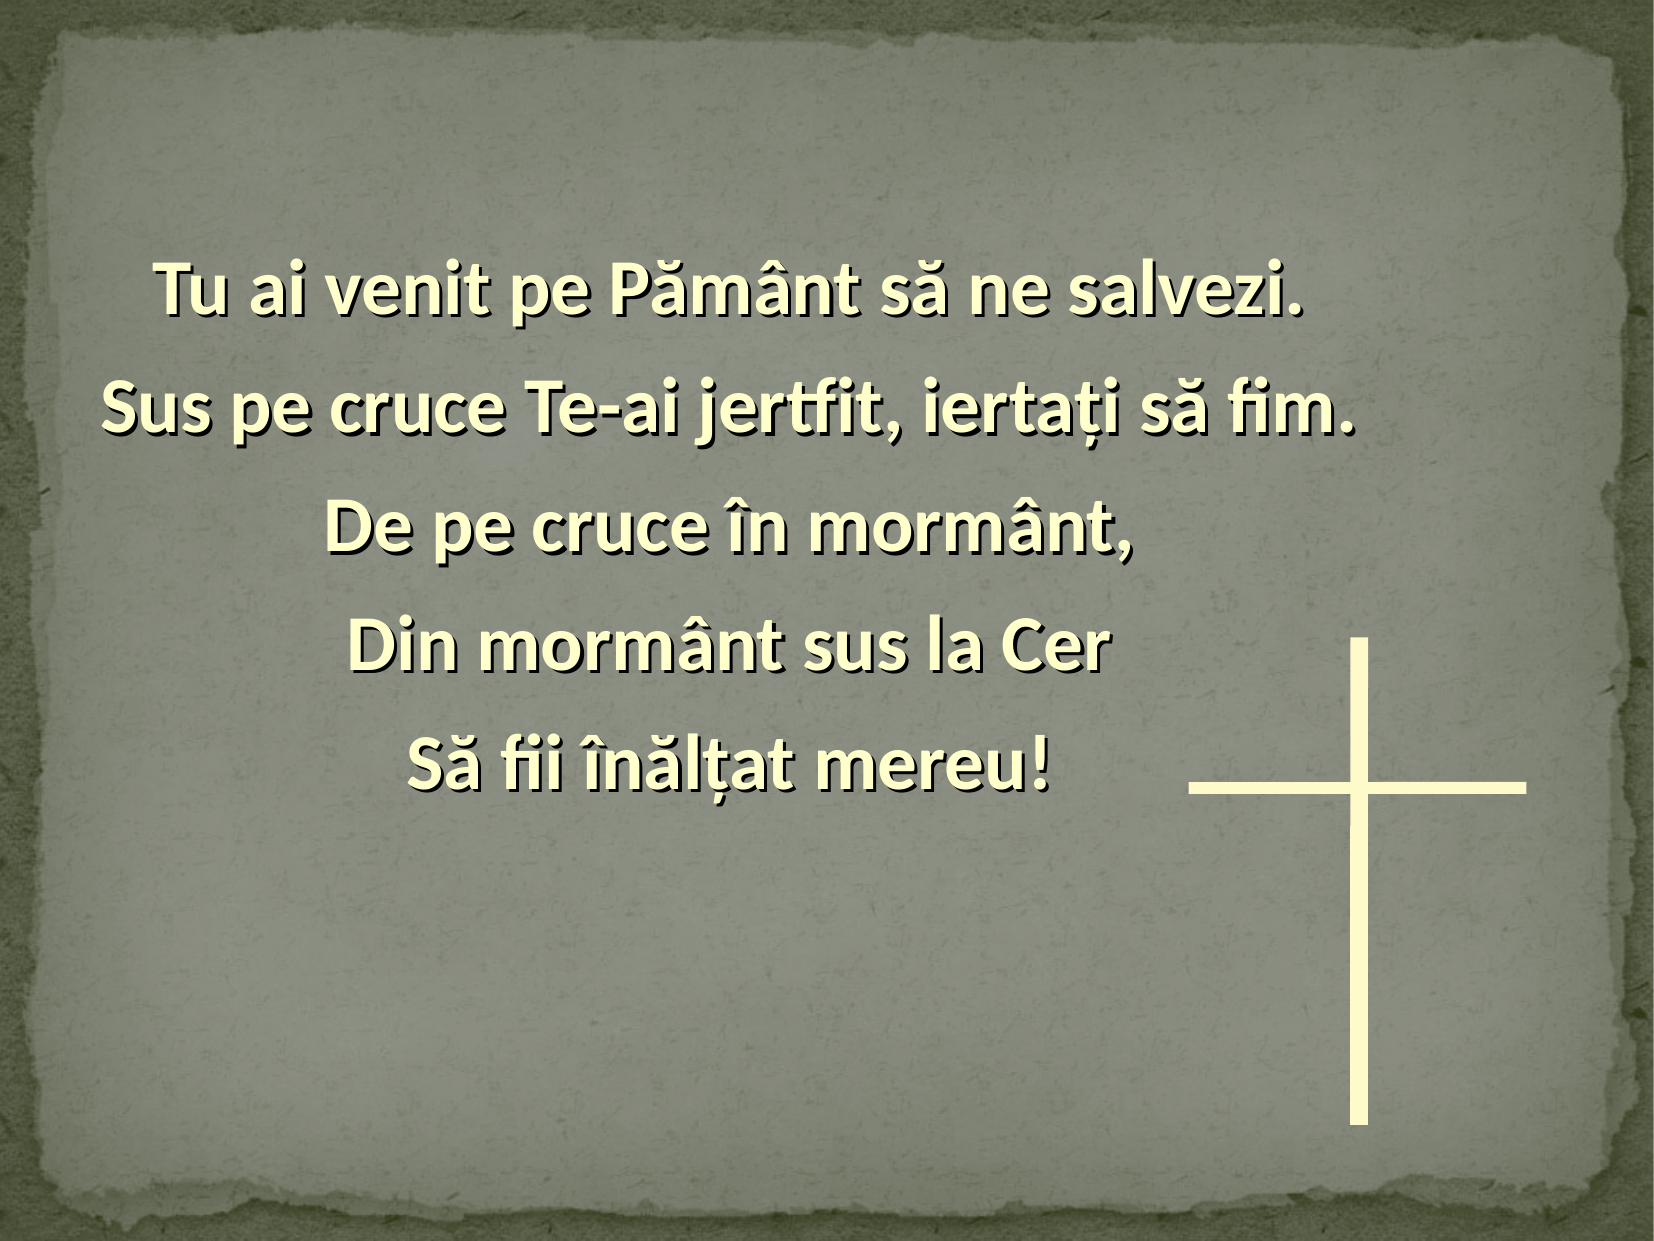

Tu ai venit pe Pământ să ne salvezi.
Sus pe cruce Te-ai jertfit, iertaţi să fim.
De pe cruce în mormânt,
Din mormânt sus la Cer
Să fii înălţat mereu!